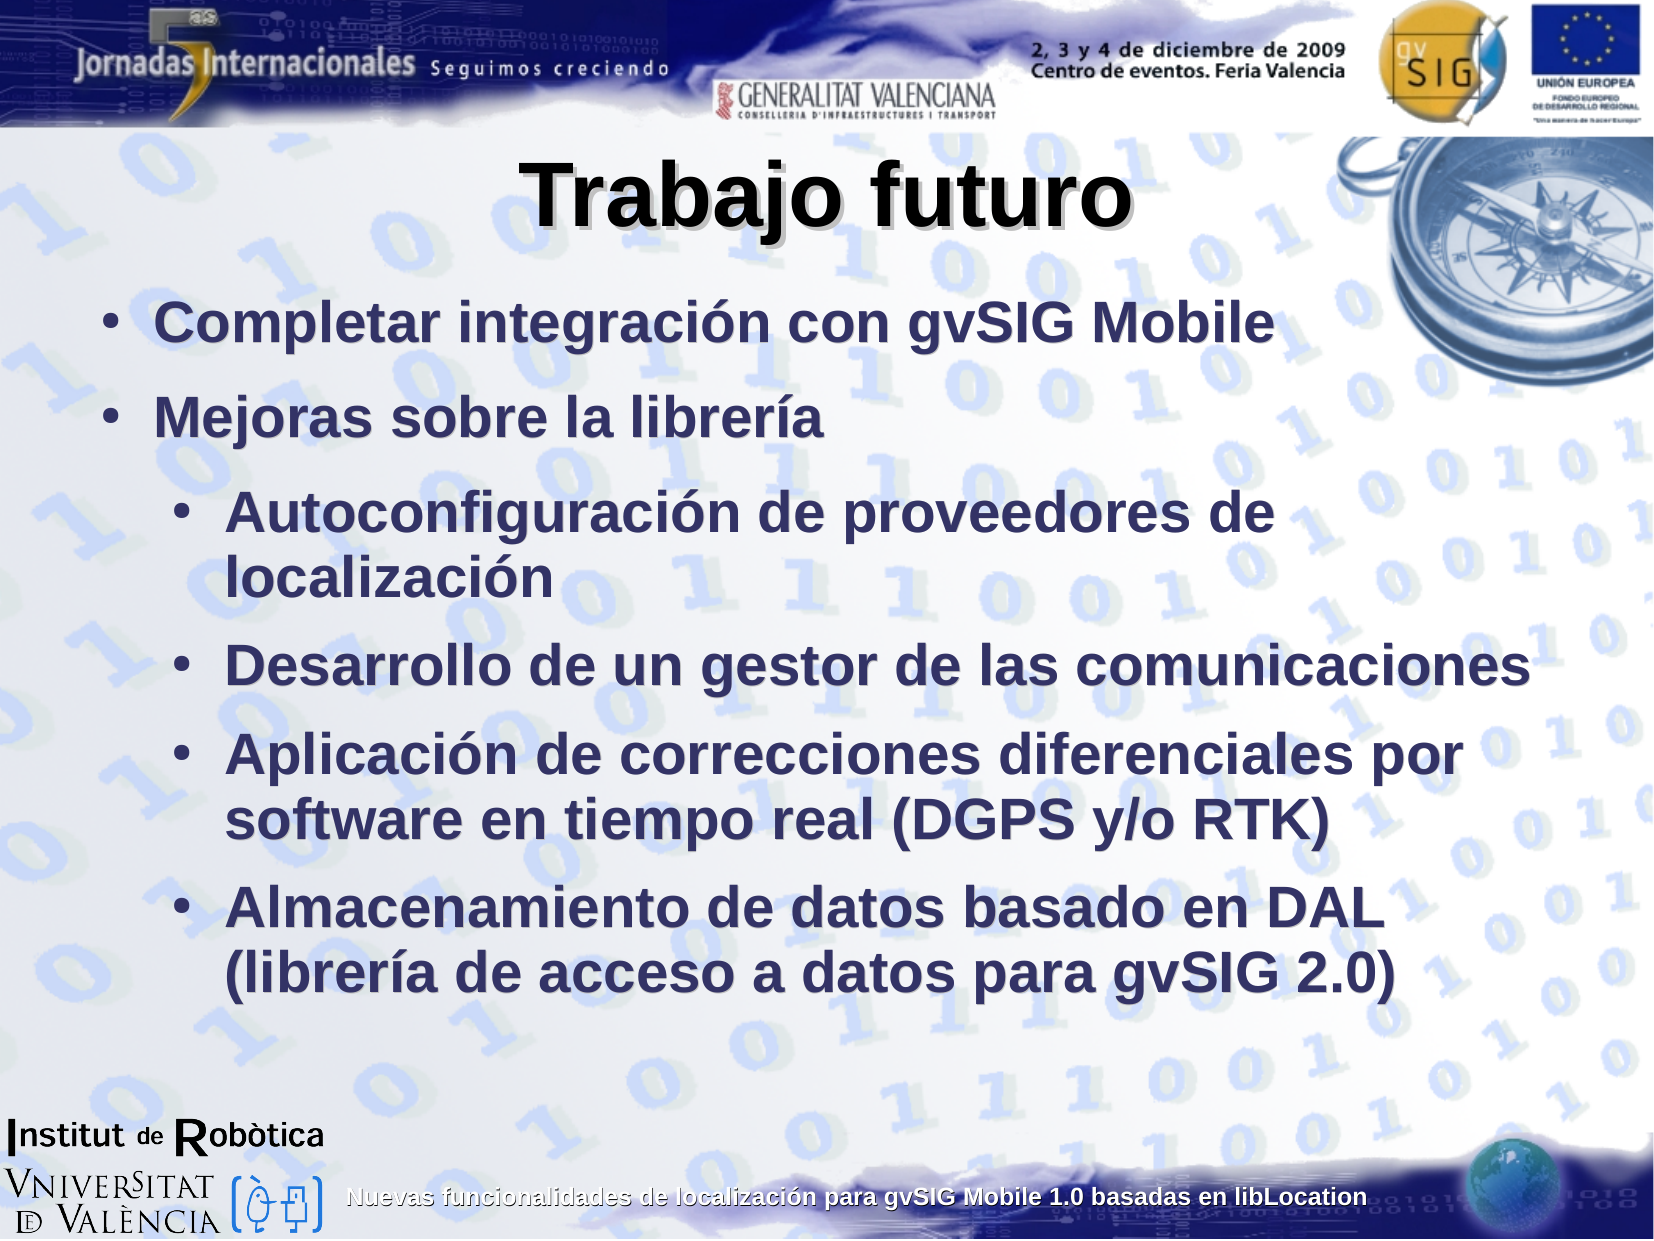

# Trabajo futuro
Completar integración con gvSIG Mobile
Mejoras sobre la librería
Autoconfiguración de proveedores de localización
Desarrollo de un gestor de las comunicaciones
Aplicación de correcciones diferenciales por software en tiempo real (DGPS y/o RTK)
Almacenamiento de datos basado en DAL (librería de acceso a datos para gvSIG 2.0)